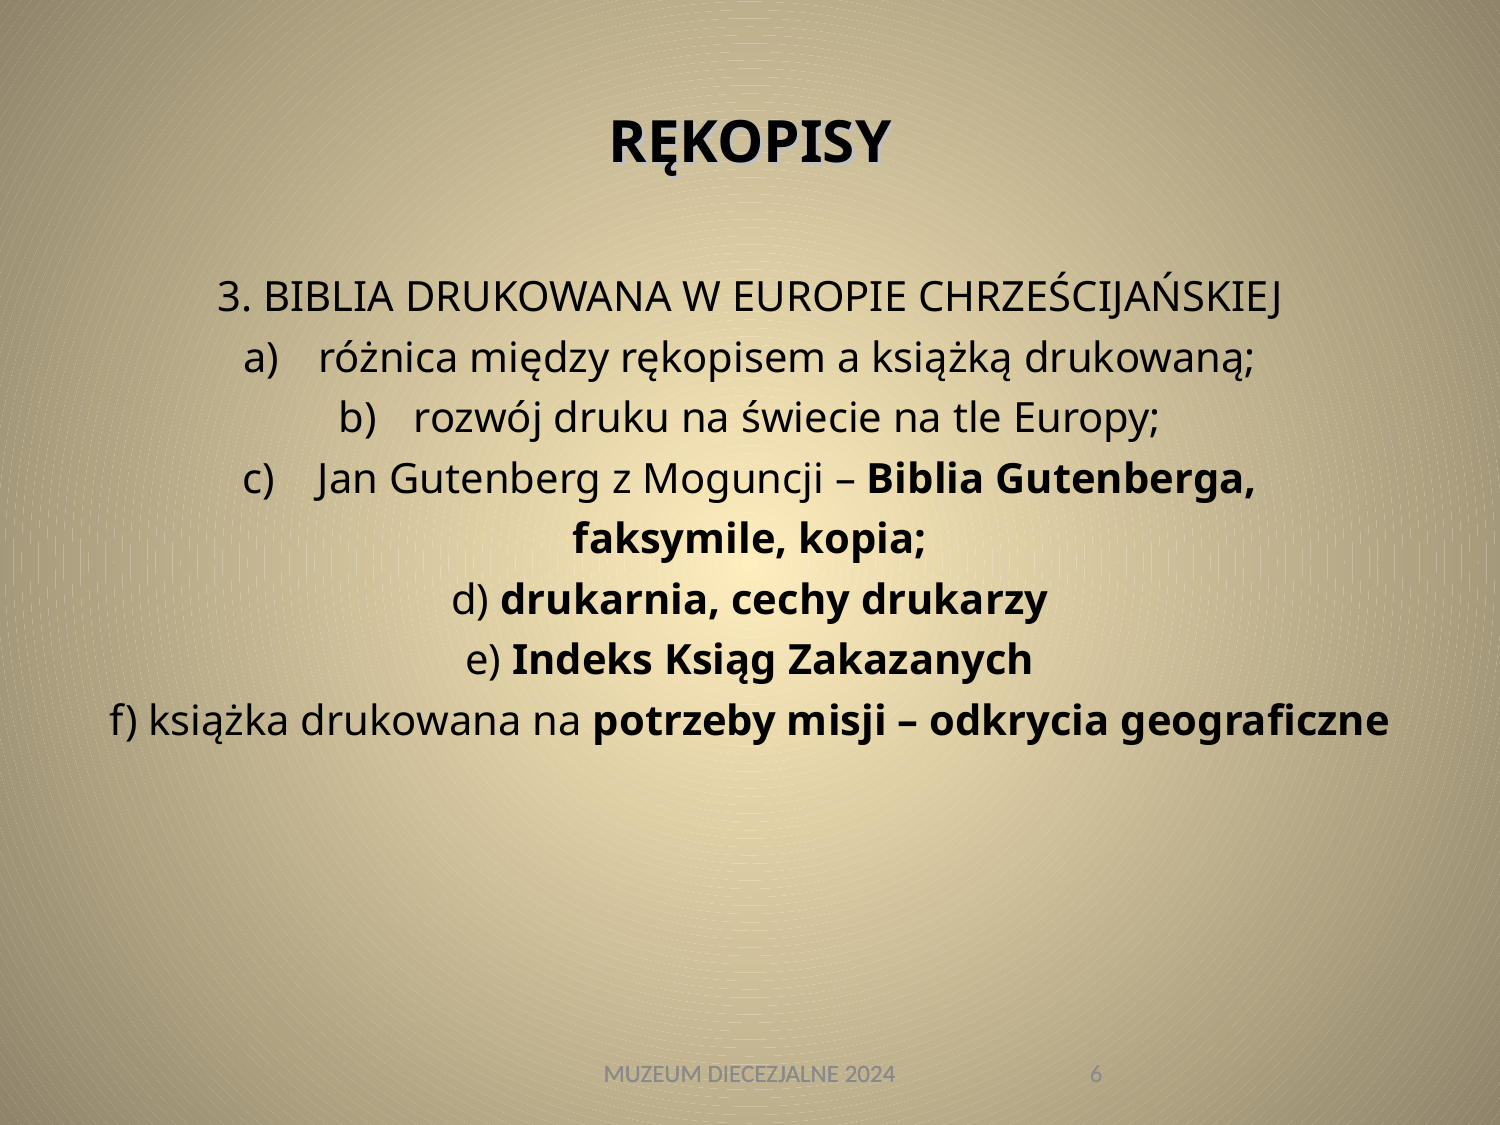

# RĘKOPISY
3. BIBLIA DRUKOWANA W EUROPIE CHRZEŚCIJAŃSKIEJ
różnica między rękopisem a książką drukowaną;
rozwój druku na świecie na tle Europy;
Jan Gutenberg z Moguncji – Biblia Gutenberga,
faksymile, kopia;
d) drukarnia, cechy drukarzy
e) Indeks Ksiąg Zakazanych
f) książka drukowana na potrzeby misji – odkrycia geograficzne
MUZEUM DIECEZJALNE 2024
MUZEUM DIECEZJALNE 2024